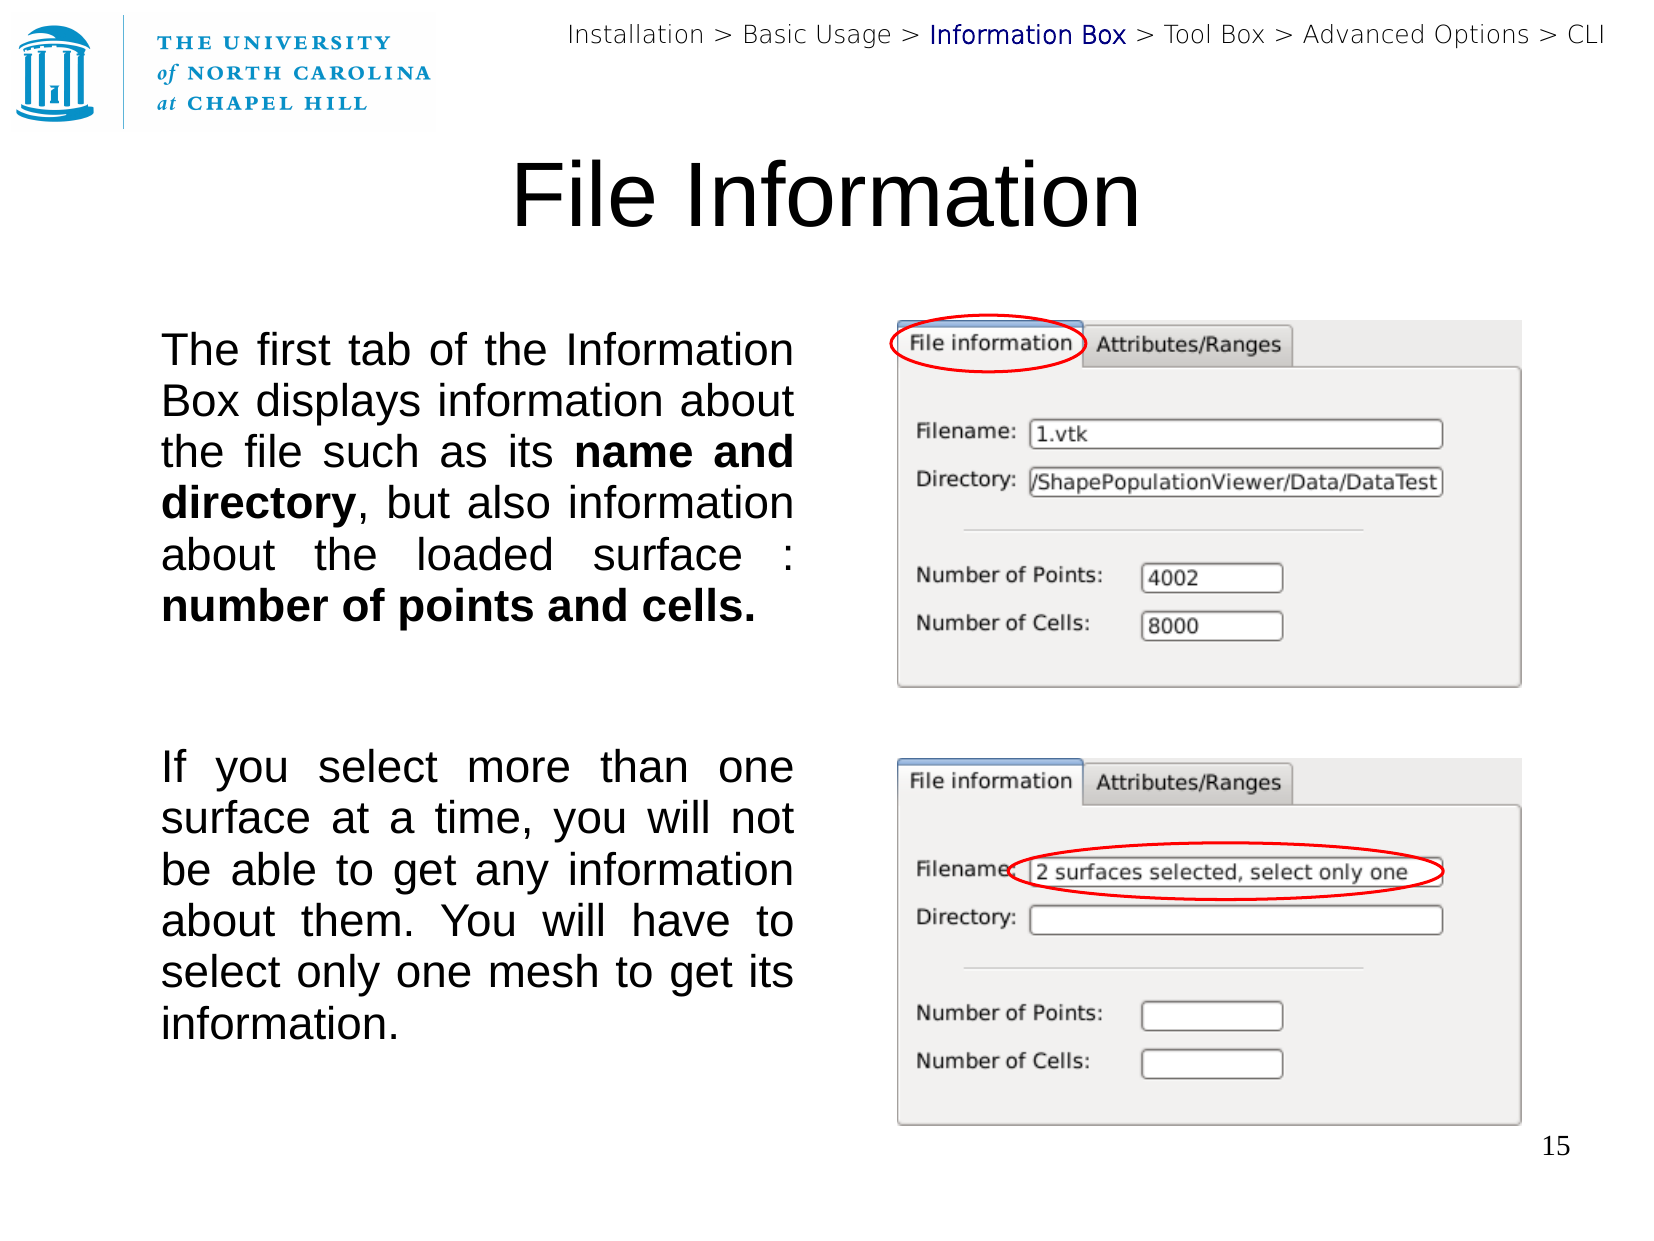

Installation > Basic Usage > Information Box > Tool Box > Advanced Options > CLI
# File Information
The first tab of the Information Box displays information about the file such as its name and directory, but also information about the loaded surface : number of points and cells.
If you select more than one surface at a time, you will not be able to get any information about them. You will have to select only one mesh to get its information.
15